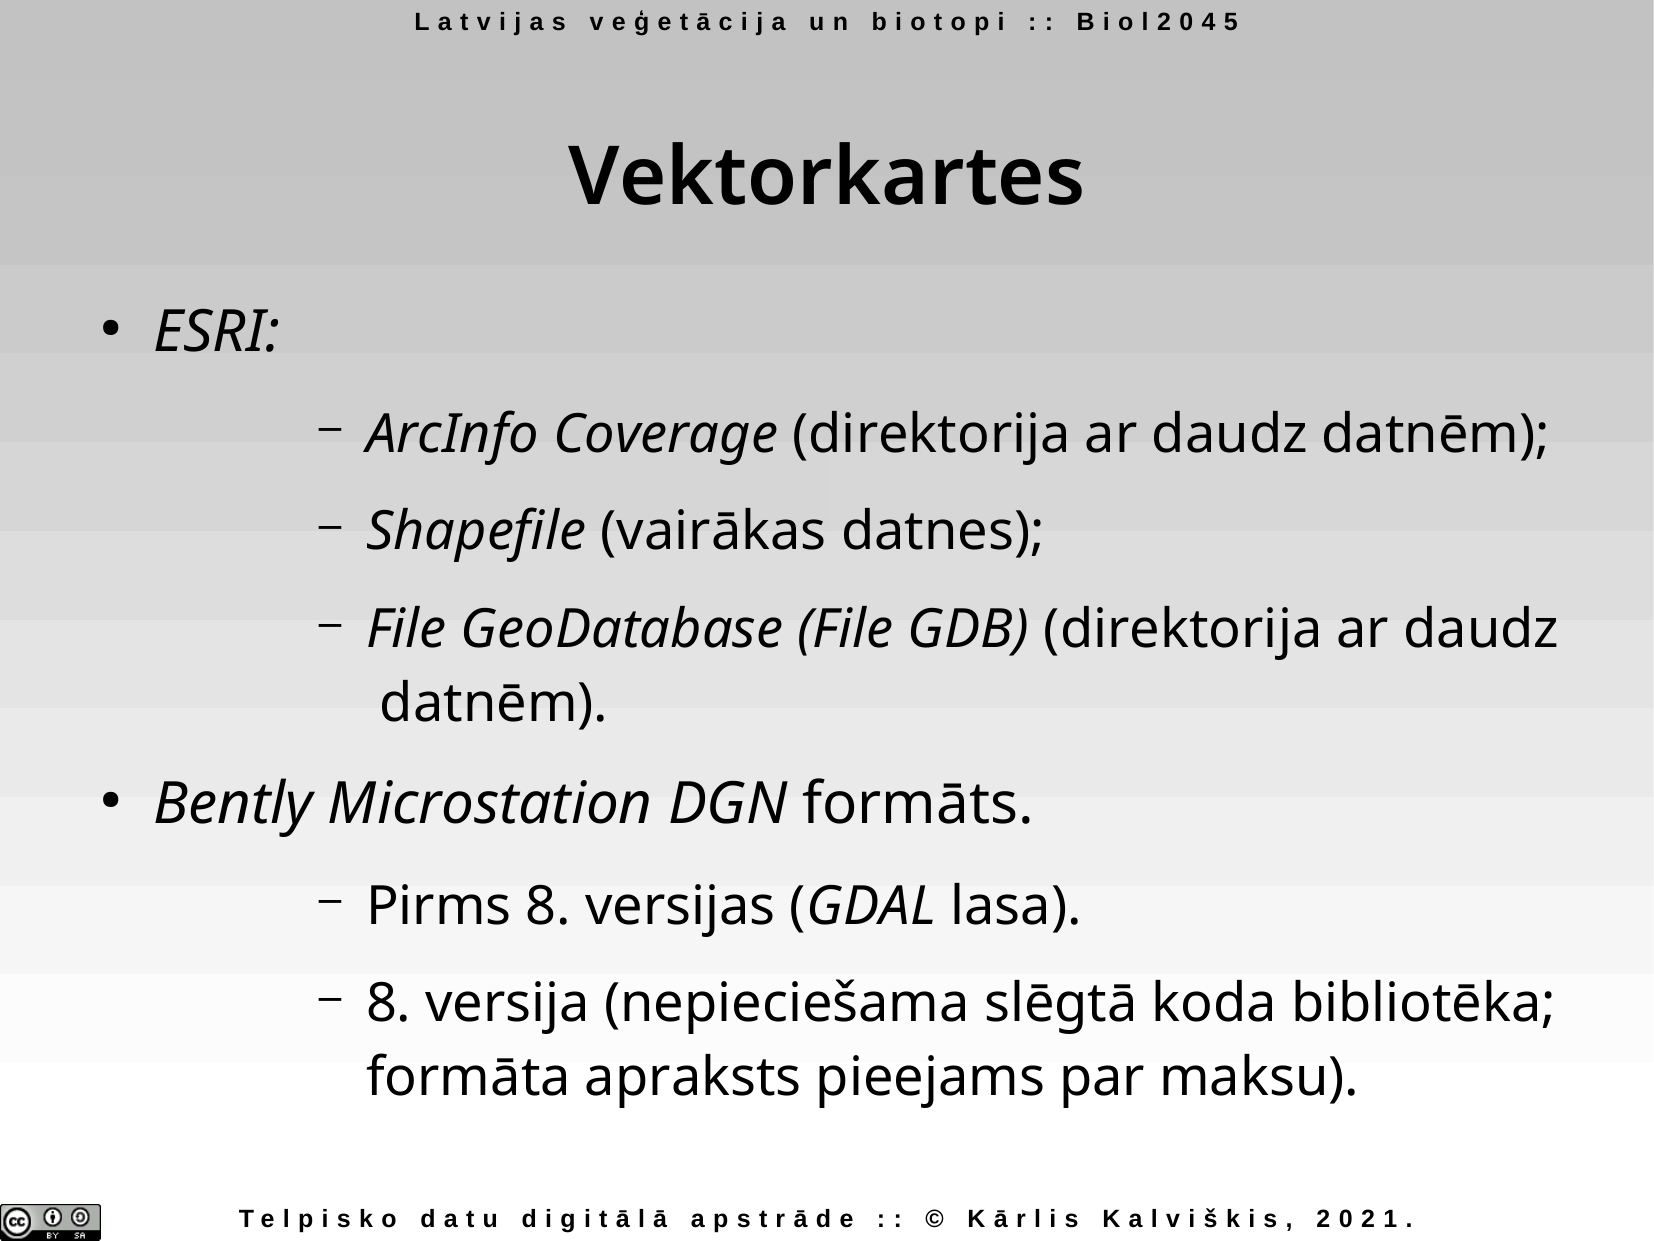

# Vektorkartes
ESRI:
ArcInfo Coverage (direktorija ar daudz datnēm);
Shapefile (vairākas datnes);
File GeoDatabase (File GDB) (direktorija ar daudz datnēm).
Bently Microstation DGN formāts.
Pirms 8. versijas (GDAL lasa).
8. versija (nepieciešama slēgtā koda bibliotēka; formāta apraksts pieejams par maksu).